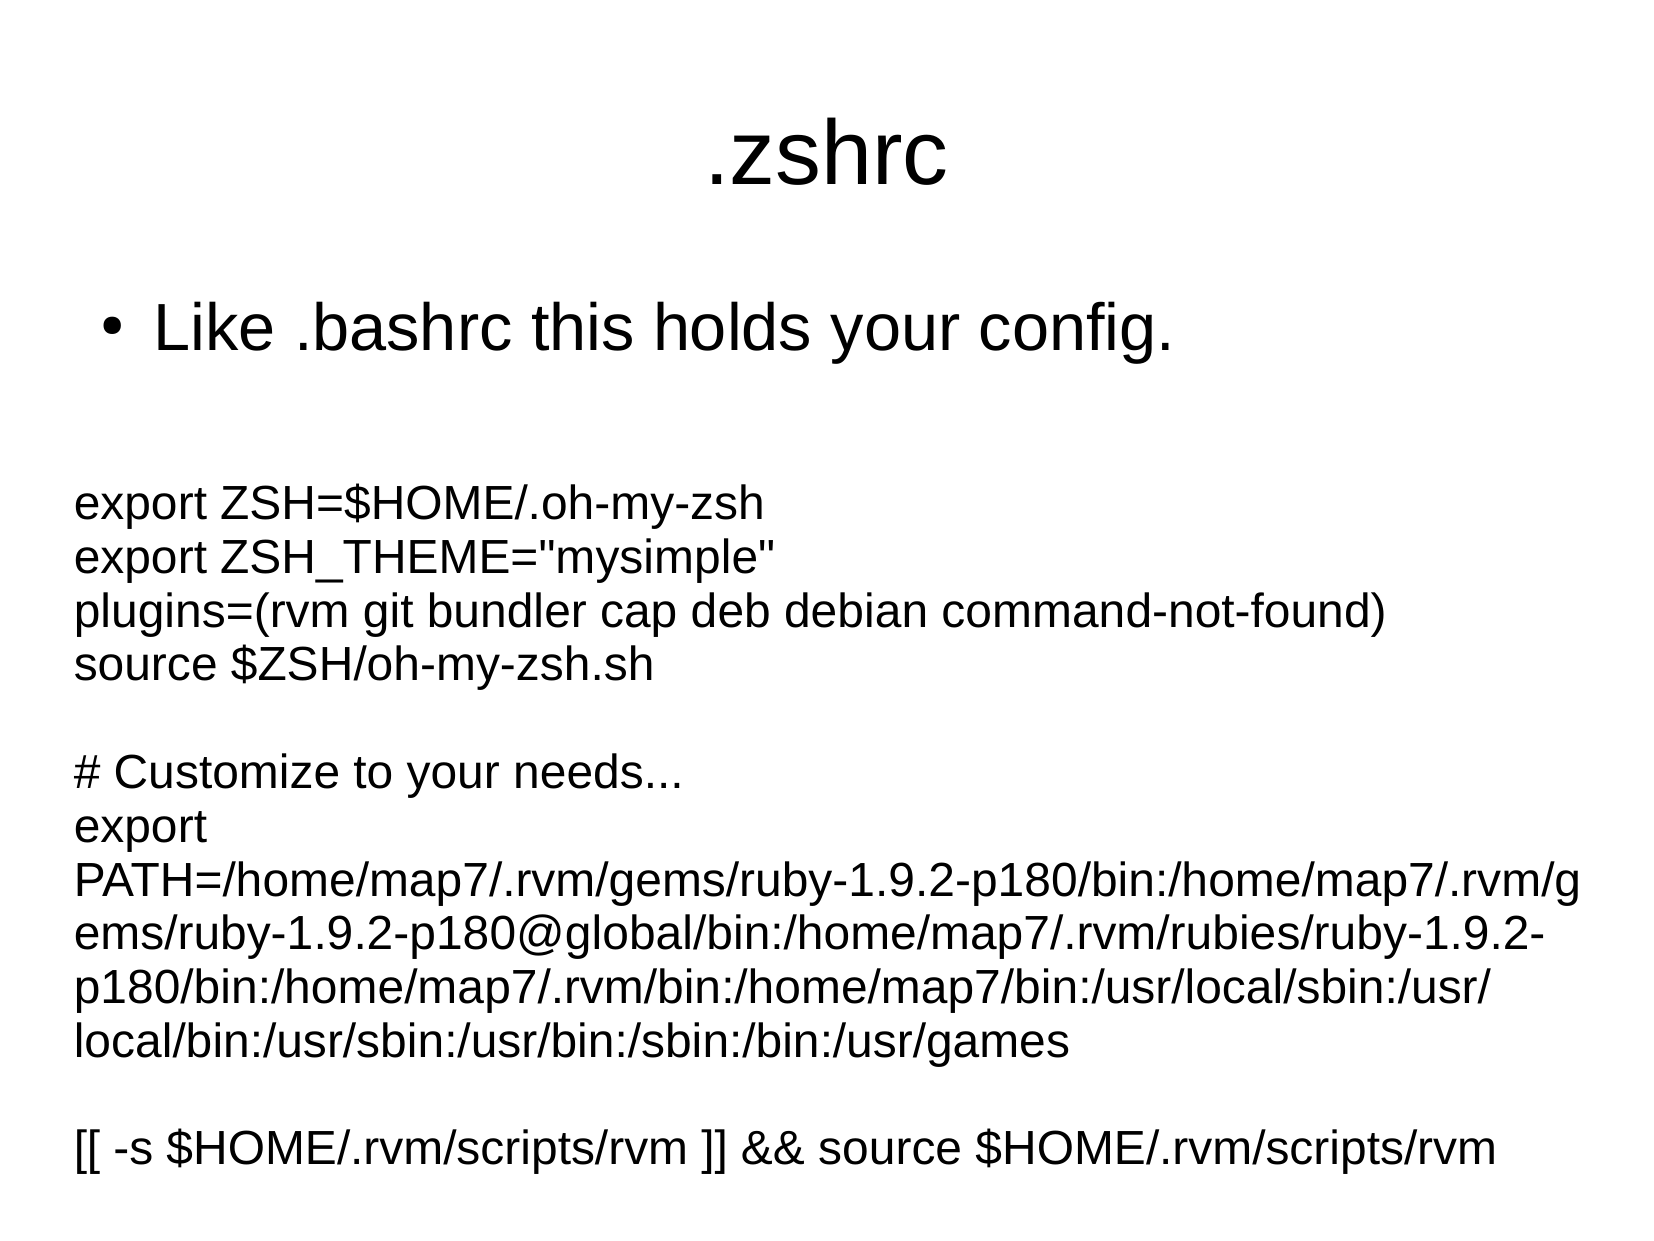

# .zshrc
Like .bashrc this holds your config.
export ZSH=$HOME/.oh-my-zsh
export ZSH_THEME="mysimple"
plugins=(rvm git bundler cap deb debian command-not-found)
source $ZSH/oh-my-zsh.sh
# Customize to your needs...
export PATH=/home/map7/.rvm/gems/ruby-1.9.2-p180/bin:/home/map7/.rvm/gems/ruby-1.9.2-p180@global/bin:/home/map7/.rvm/rubies/ruby-1.9.2-p180/bin:/home/map7/.rvm/bin:/home/map7/bin:/usr/local/sbin:/usr/local/bin:/usr/sbin:/usr/bin:/sbin:/bin:/usr/games
[[ -s $HOME/.rvm/scripts/rvm ]] && source $HOME/.rvm/scripts/rvm